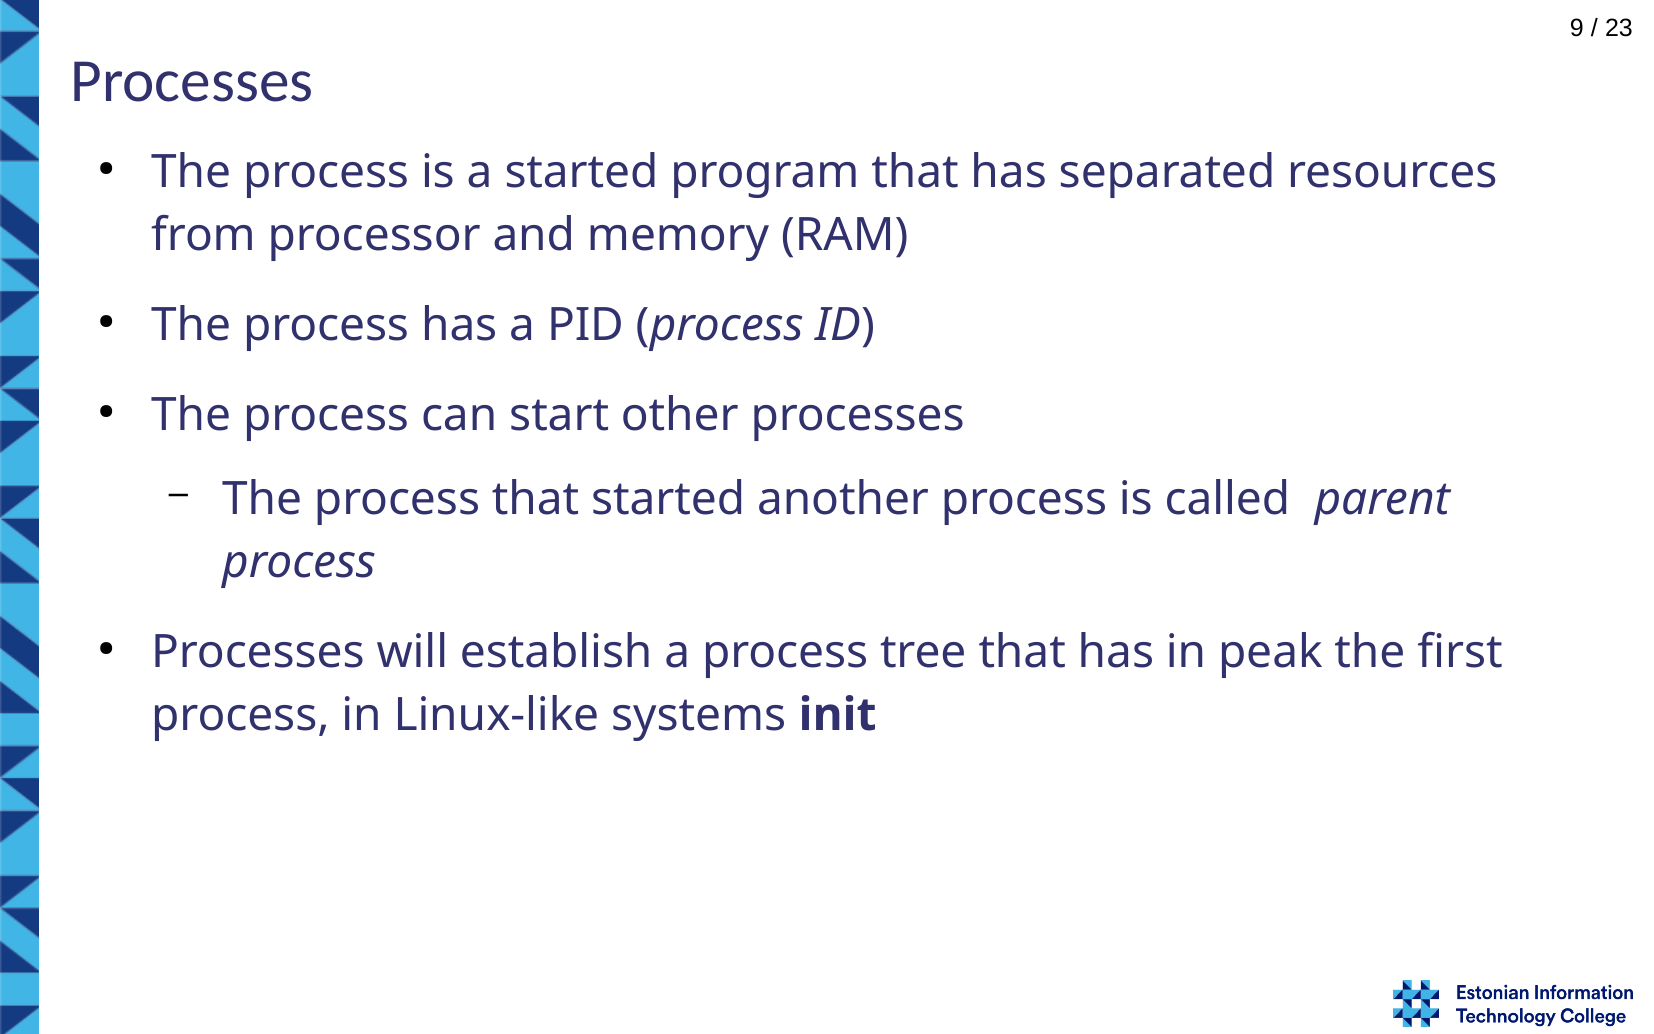

# Processes
The process is a started program that has separated resources from processor and memory (RAM)
The process has a PID (process ID)
The process can start other processes
The process that started another process is called parent process
Processes will establish a process tree that has in peak the first process, in Linux-like systems init